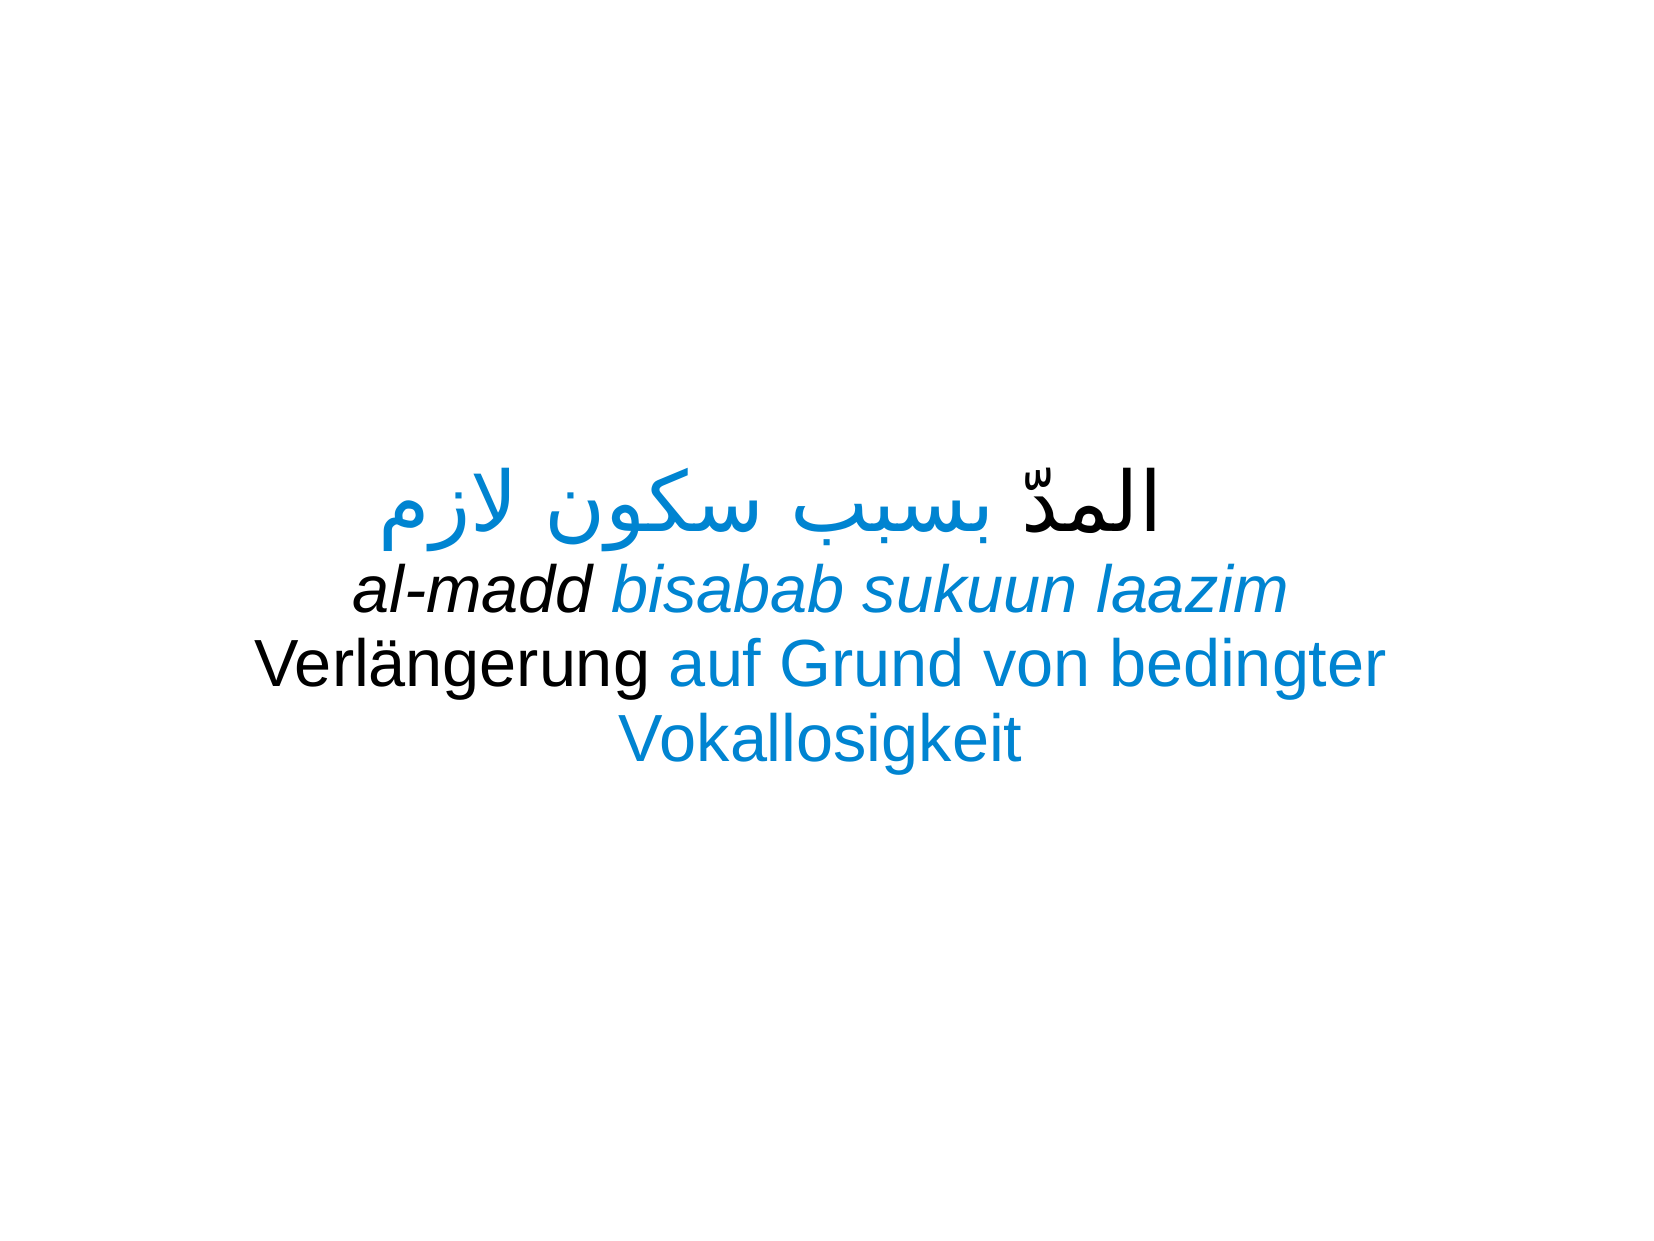

# المدّ بسبب سكون لازم
al-madd bisabab sukuun laazim
Verlängerung auf Grund von bedingter Vokallosigkeit